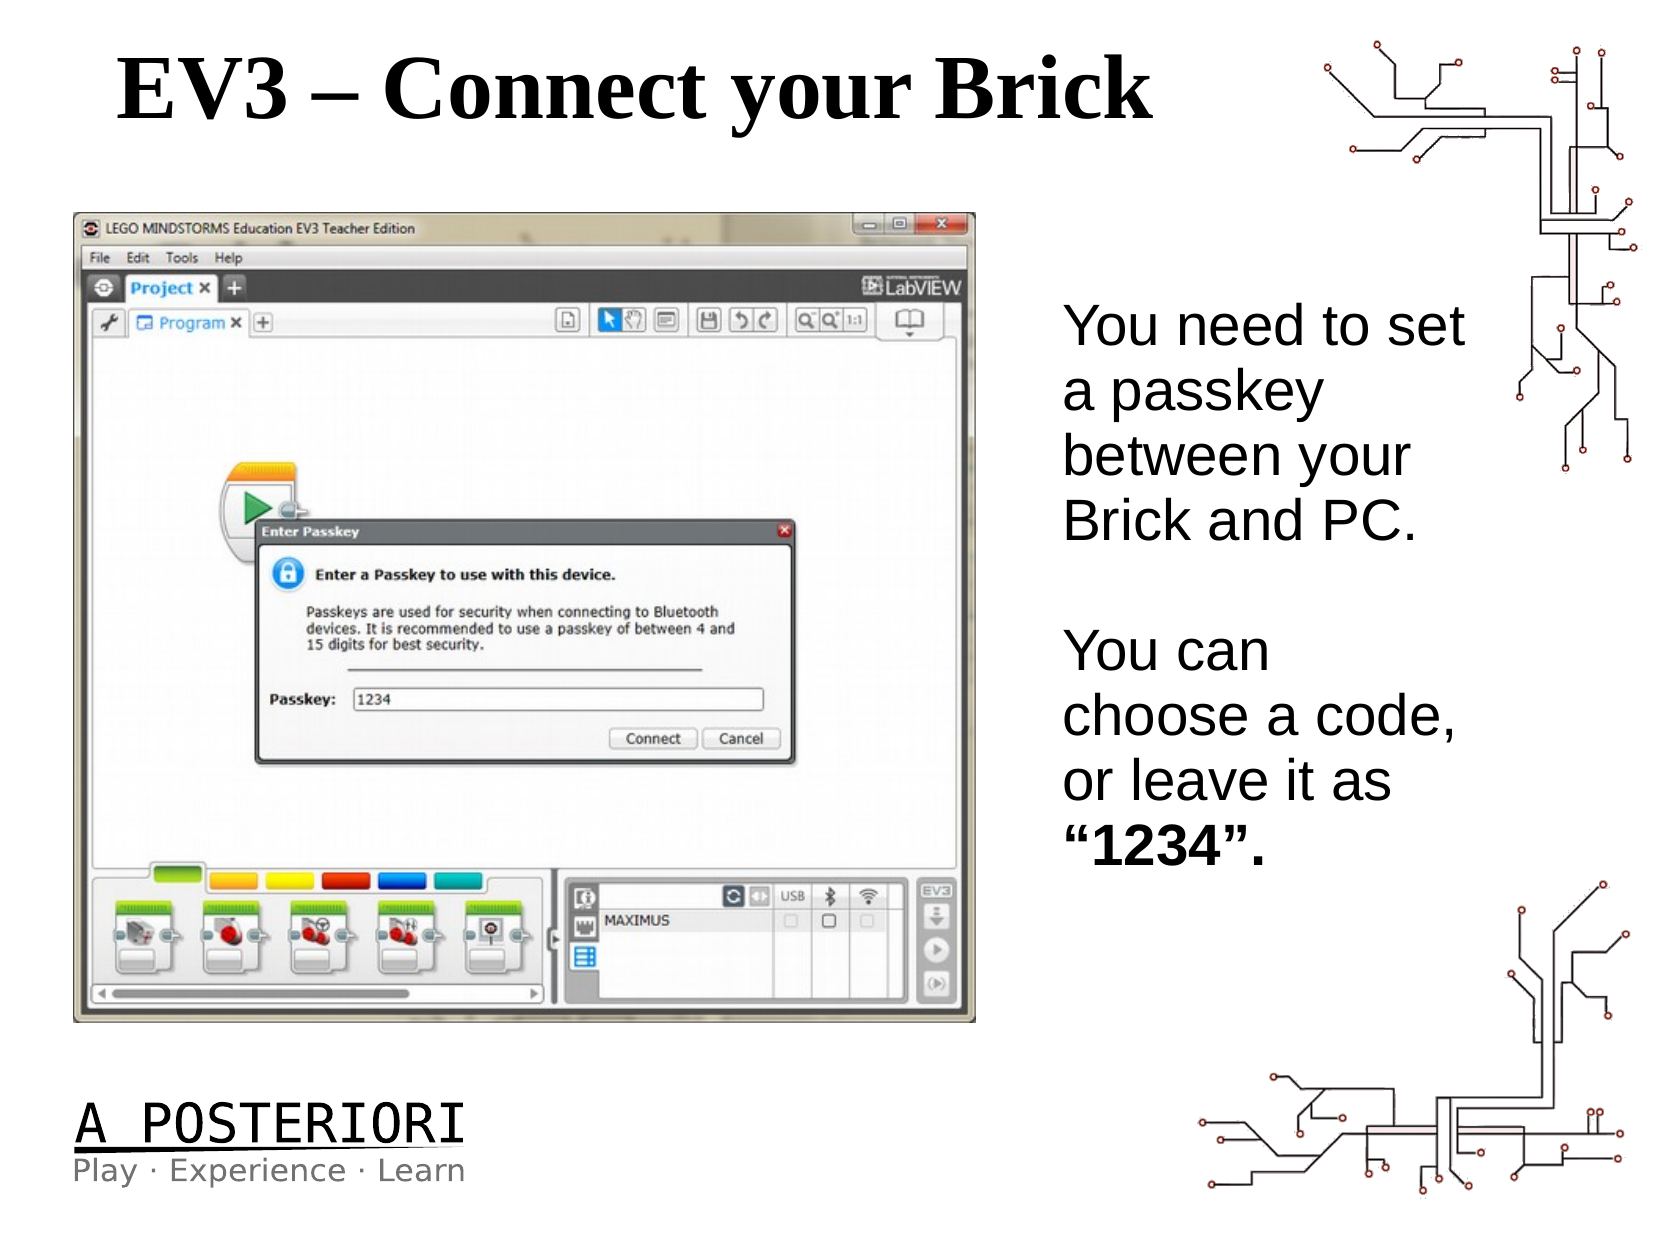

# EV3 – Connect your Brick
You need to set a passkey between your Brick and PC.
You can choose a code, or leave it as “1234”.